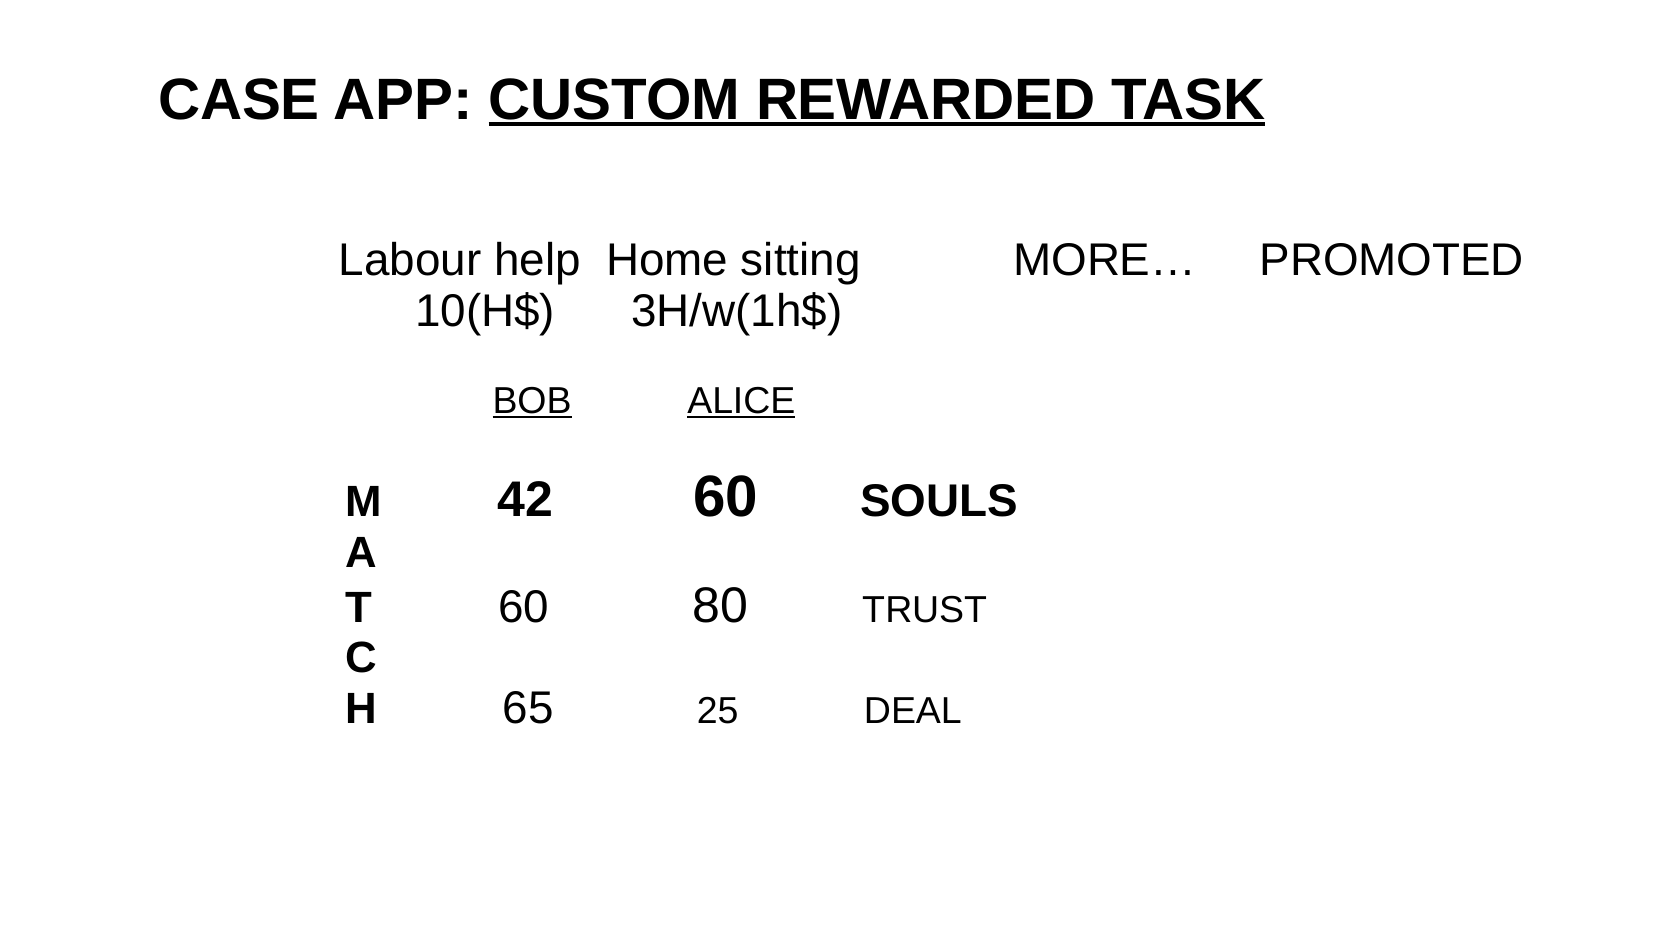

CASE APP: CUSTOM REWARDED TASK
 Labour help Home sitting MORE… PROMOTED
 10(H$) 3H/w(1h$)
 BOB ALICE
 M 42 60 SOULS
 A
 T 60 80 TRUST
 C
 H 65 25 DEAL